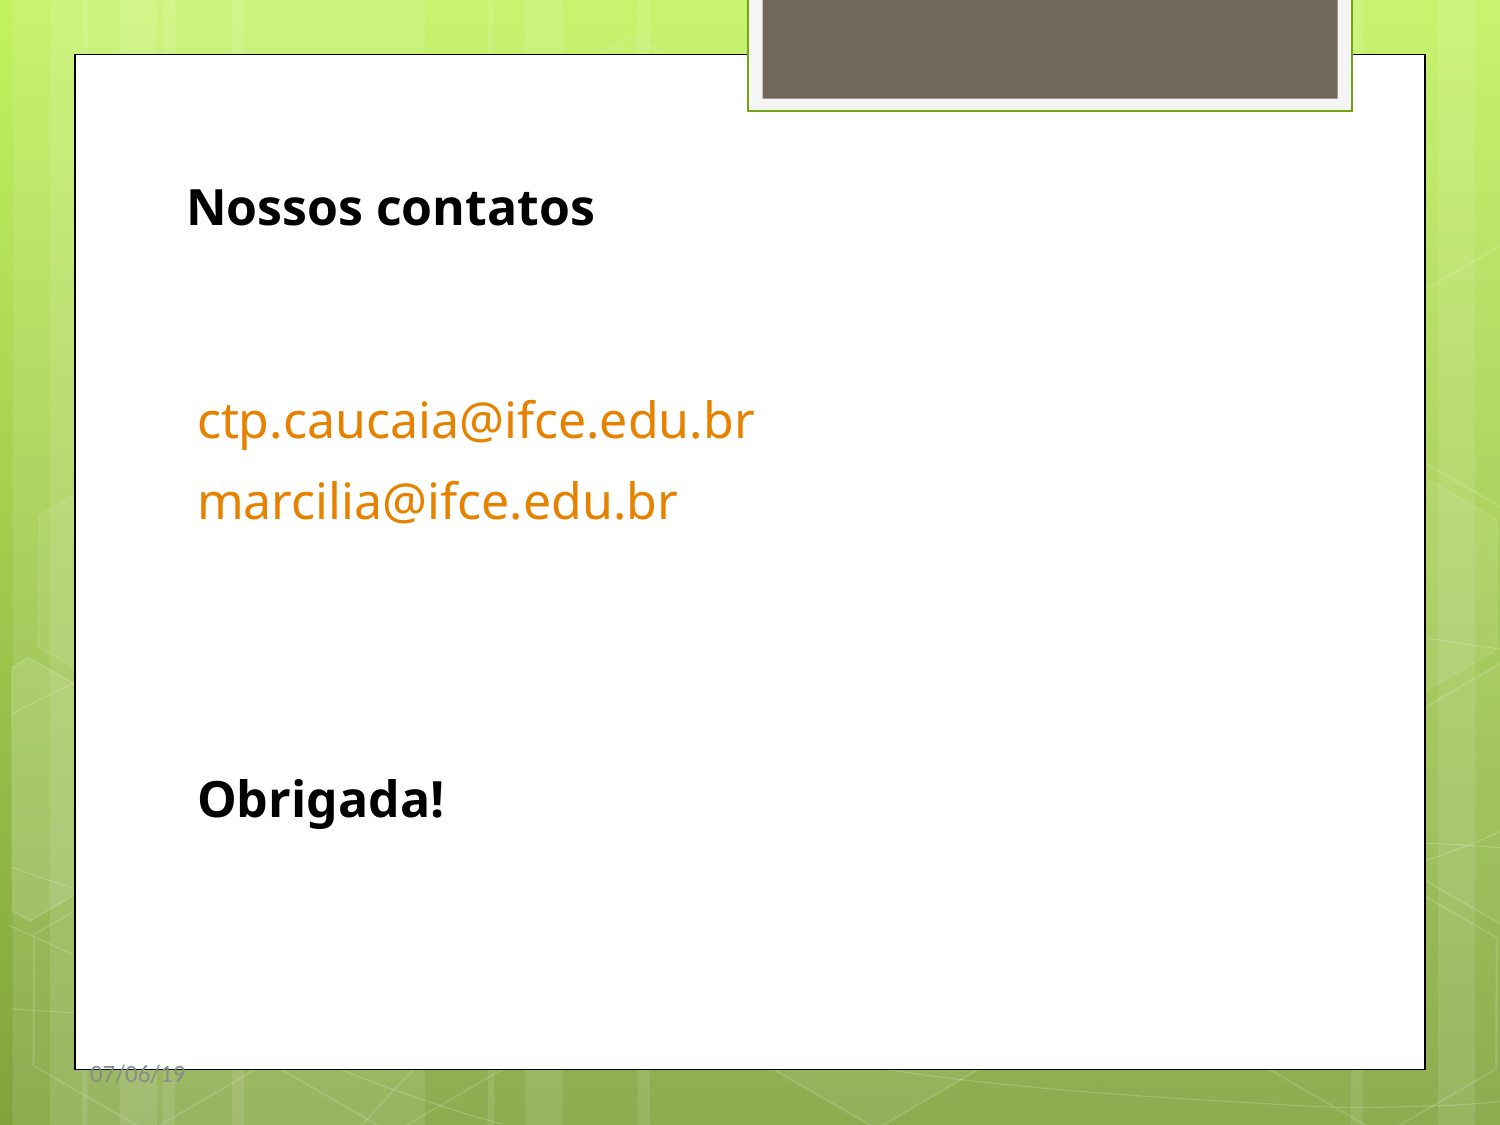

# Nossos contatos
ctp.caucaia@ifce.edu.br
marcilia@ifce.edu.br
Obrigada!
07/06/19